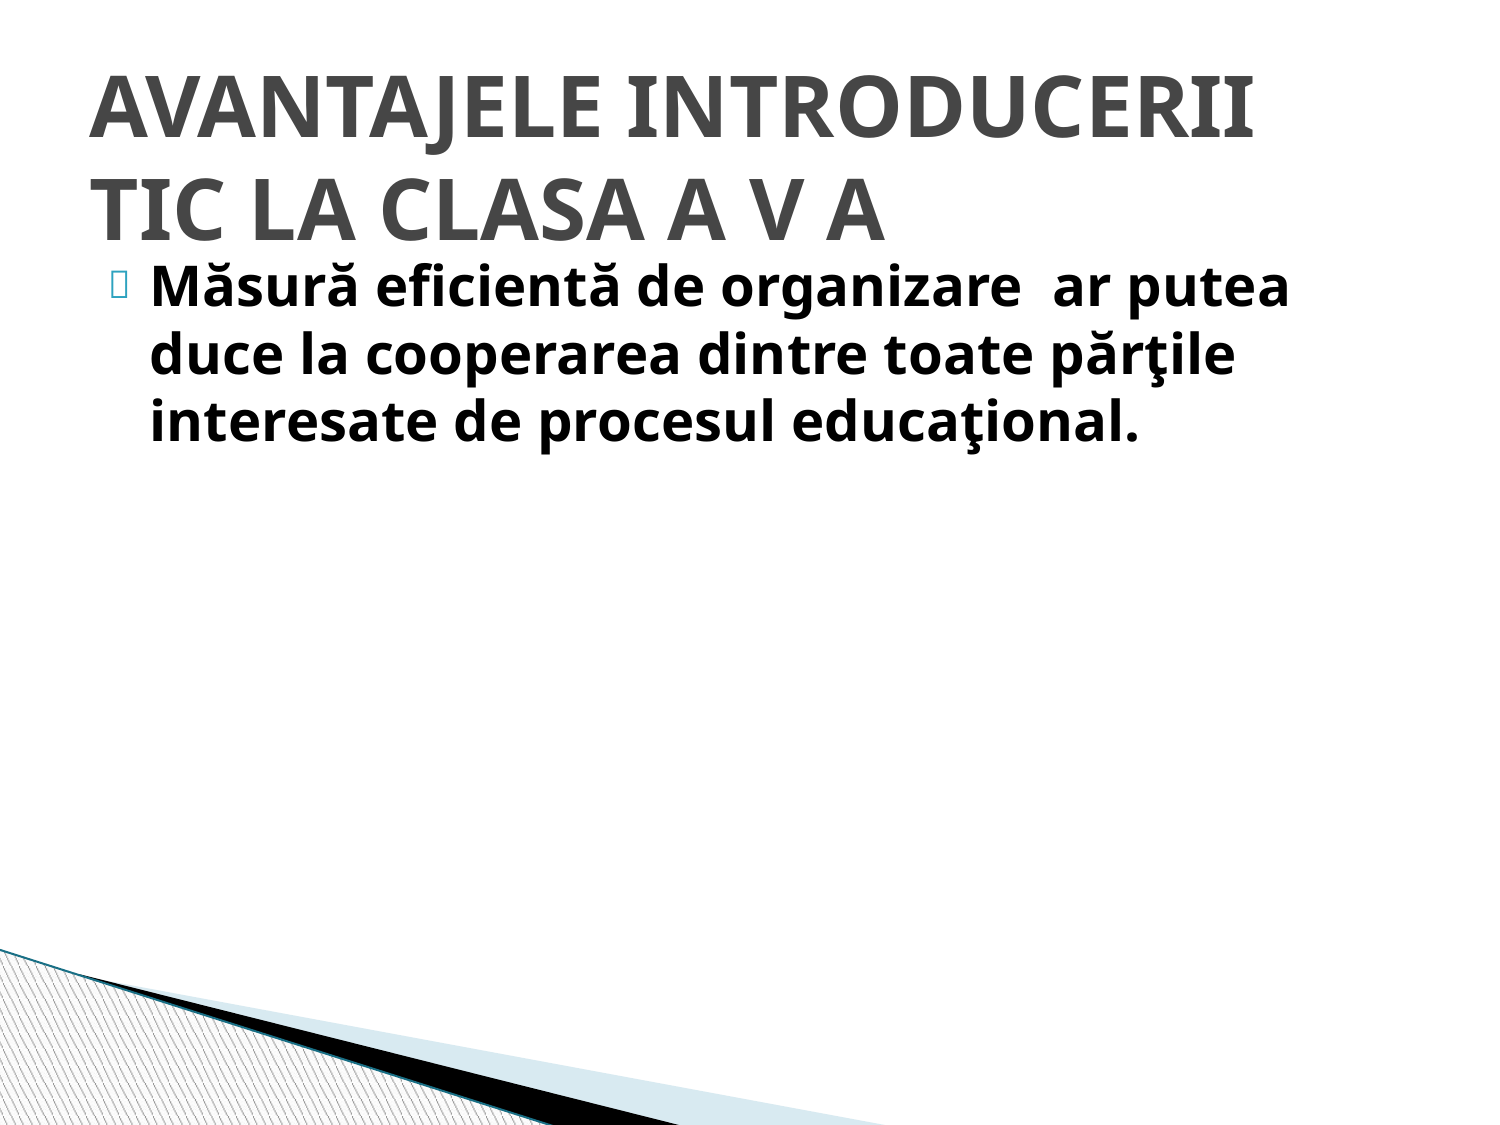

AVANTAJELE INTRODUCERII TIC LA CLASA A V A
# Măsură eficientă de organizare ar putea duce la cooperarea dintre toate părţile interesate de procesul educaţional.